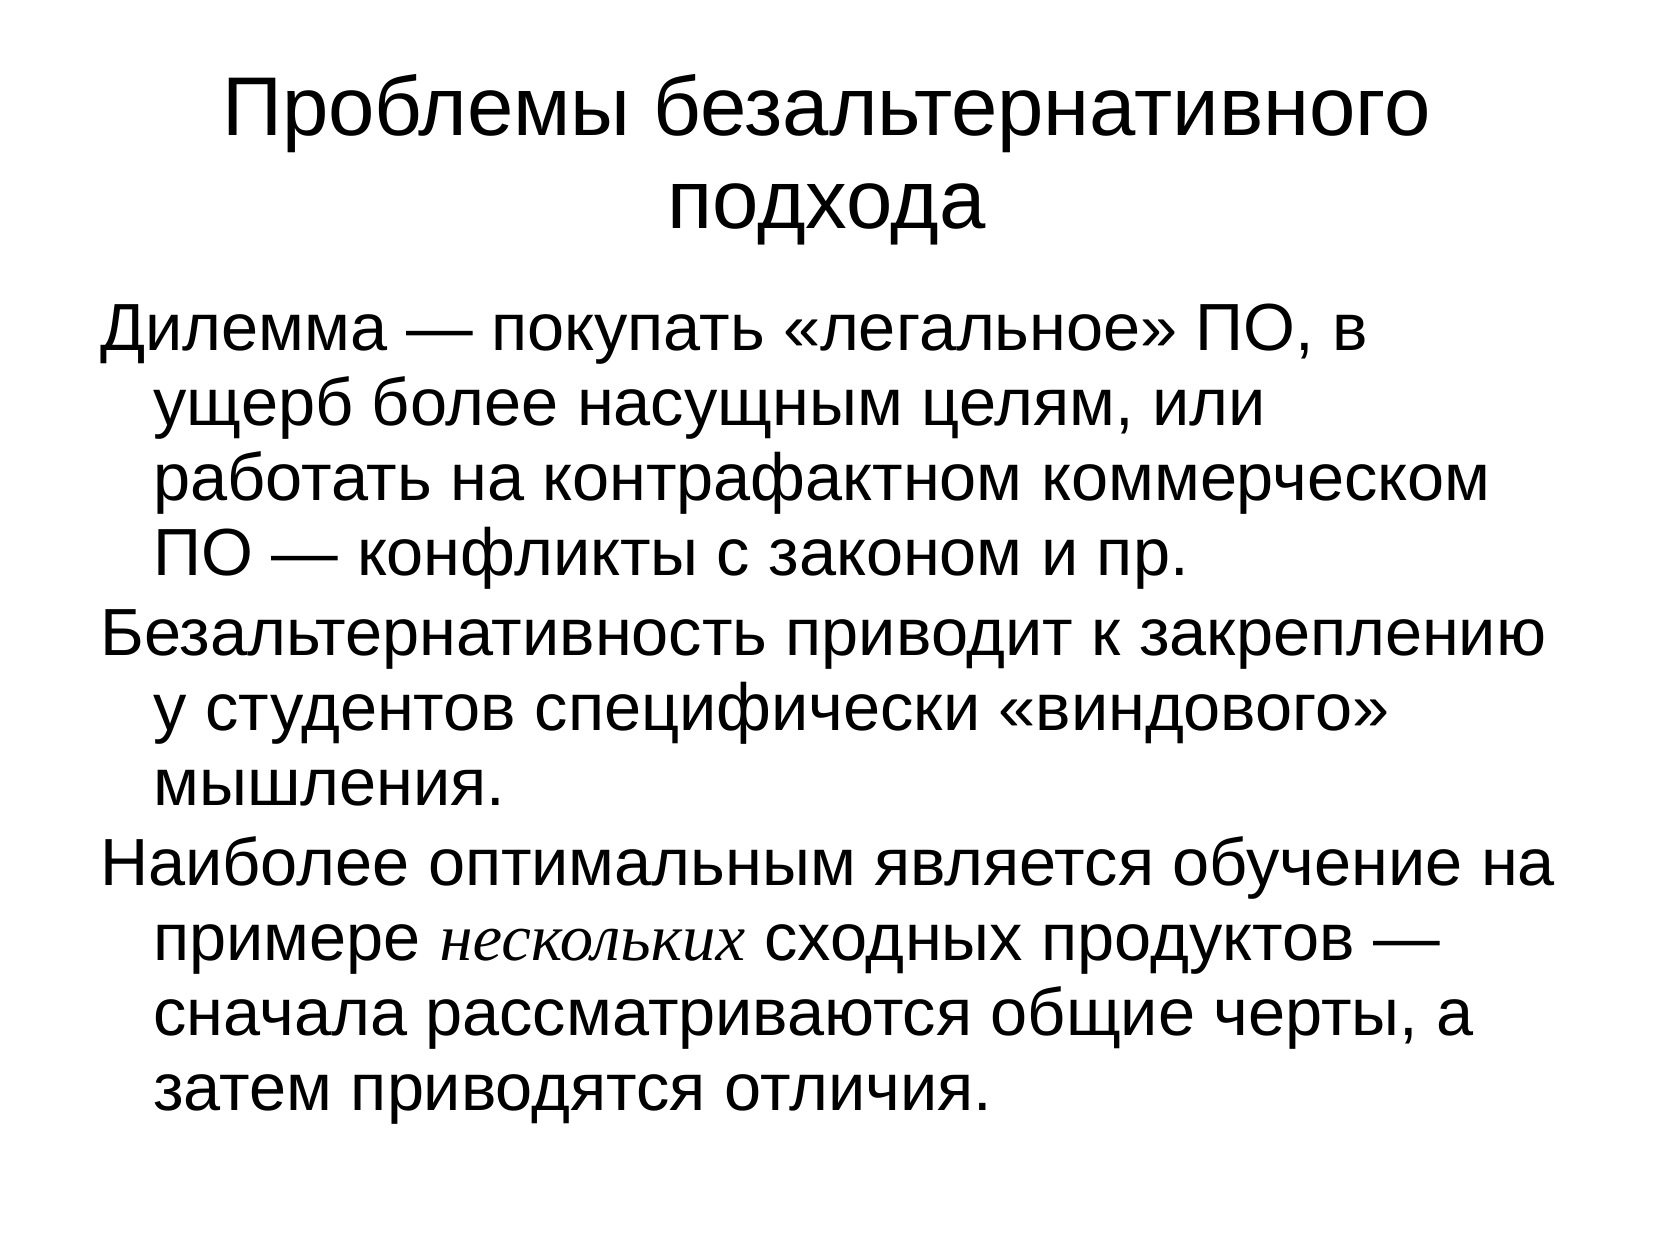

# Проблемы безальтернативного подхода
Дилемма — покупать «легальное» ПО, в ущерб более насущным целям, или работать на контрафактном коммерческом ПО — конфликты с законом и пр.
Безальтернативность приводит к закреплению у студентов специфически «виндового» мышления.
Наиболее оптимальным является обучение на примере нескольких сходных продуктов — сначала рассматриваются общие черты, а затем приводятся отличия.